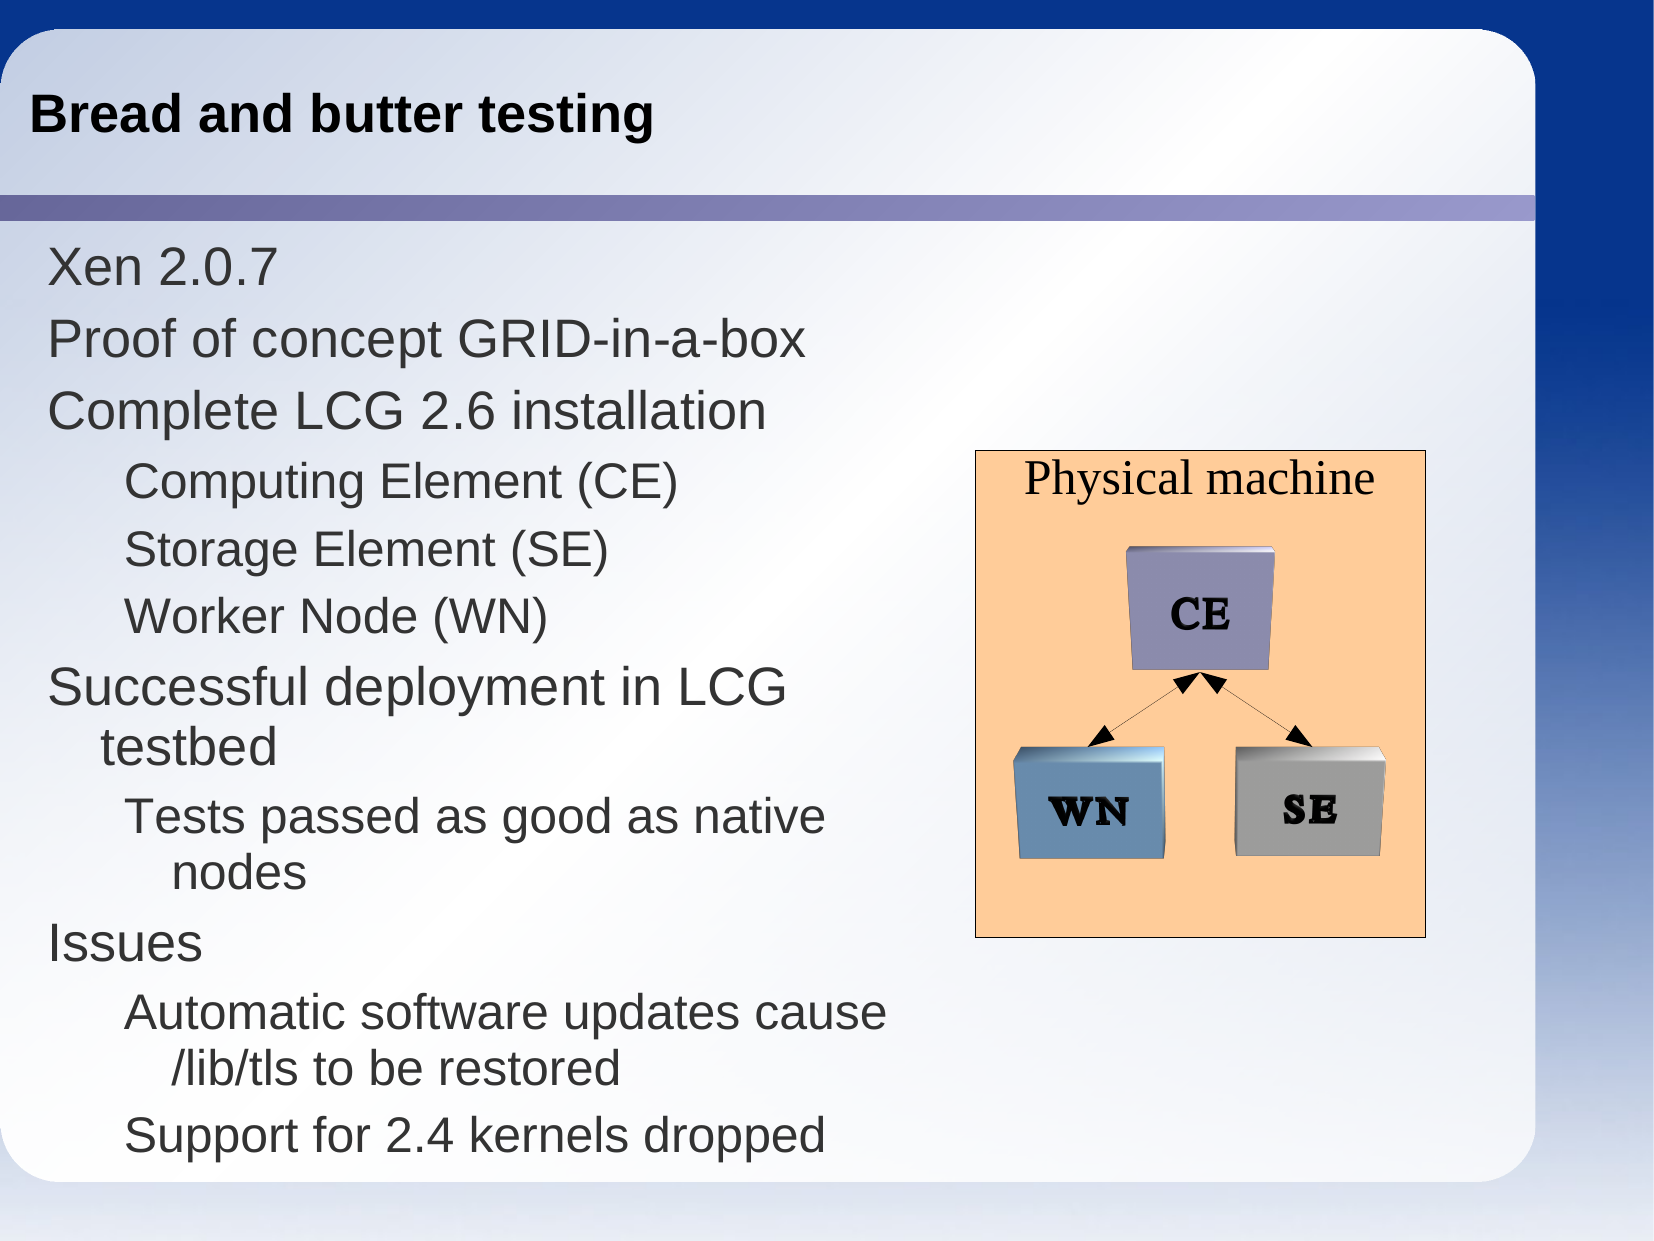

# Bread and butter testing
Xen 2.0.7
Proof of concept GRID-in-a-box
Complete LCG 2.6 installation
Computing Element (CE)
Storage Element (SE)
Worker Node (WN)
Successful deployment in LCG testbed
Tests passed as good as native nodes
Issues
Automatic software updates cause /lib/tls to be restored
Support for 2.4 kernels dropped
Physical machine